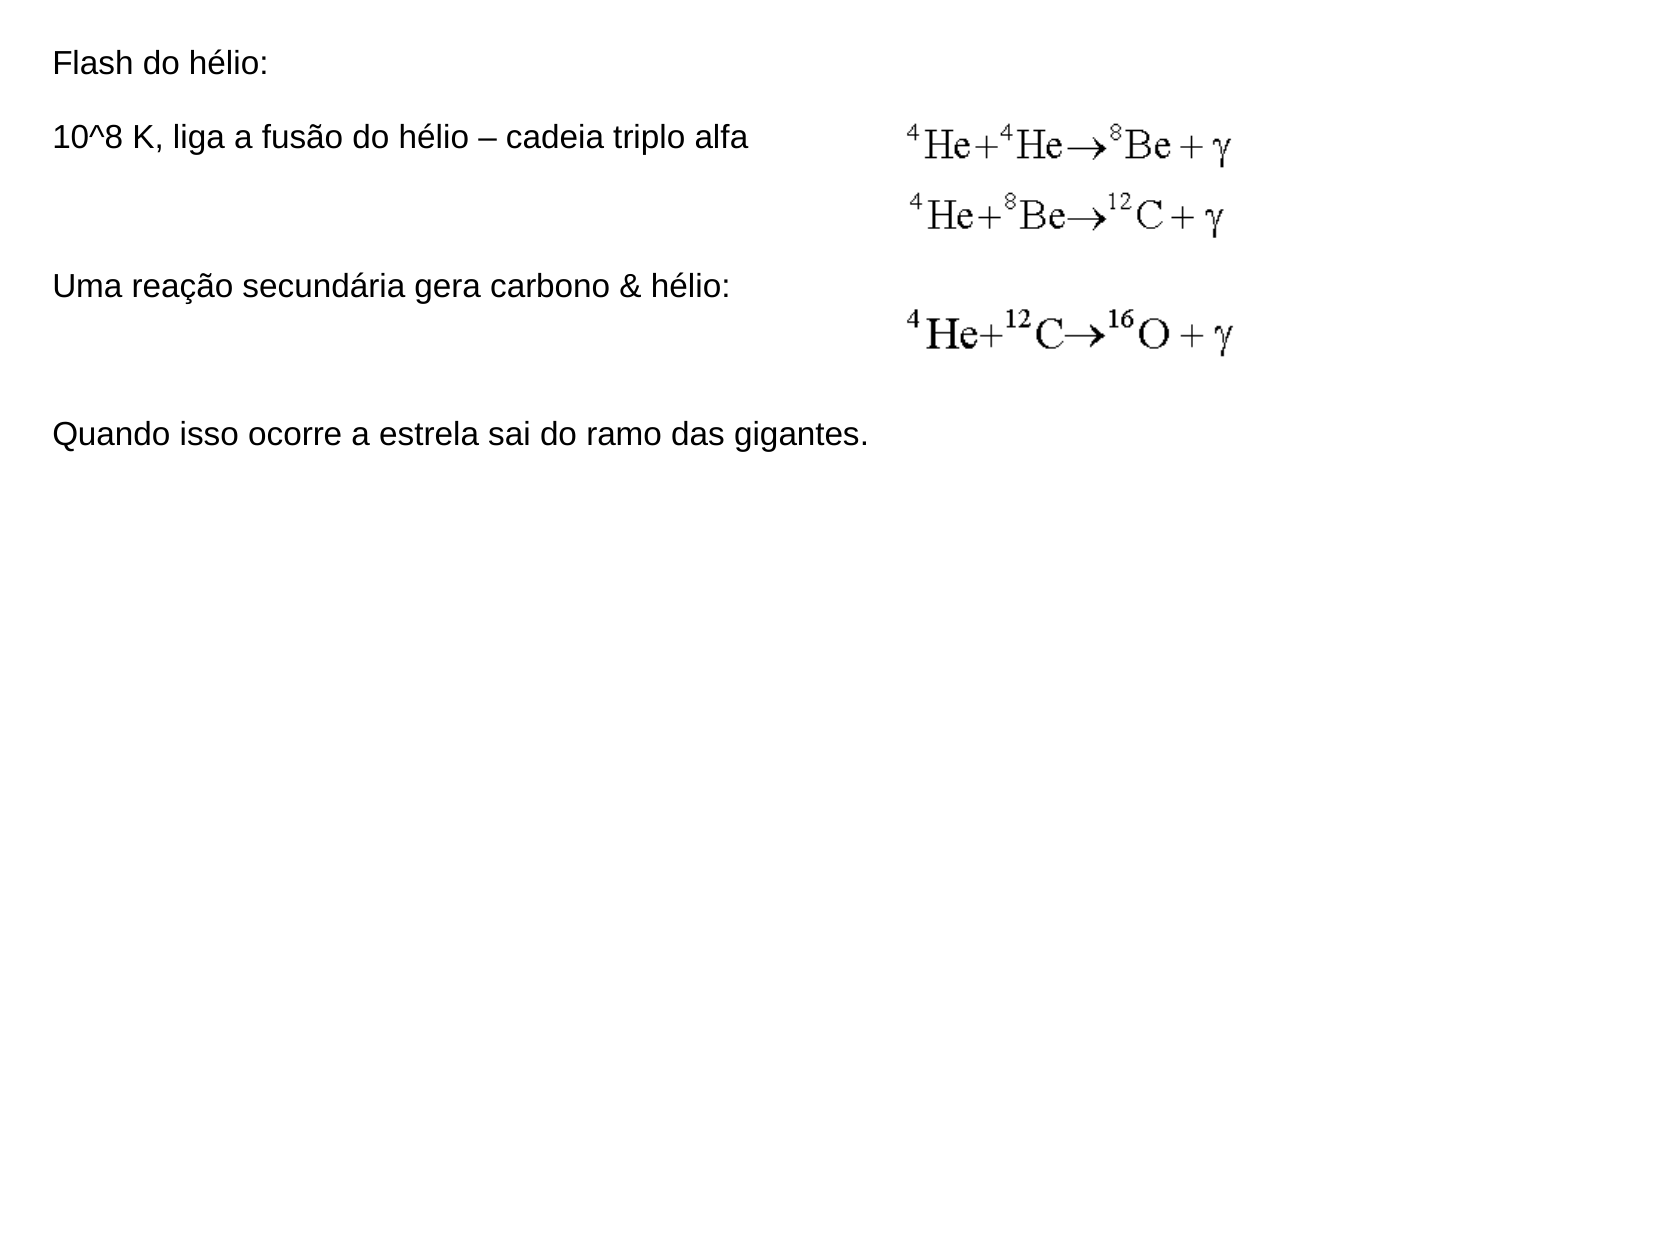

Flash do hélio:
10^8 K, liga a fusão do hélio – cadeia triplo alfa
Uma reação secundária gera carbono & hélio:
Quando isso ocorre a estrela sai do ramo das gigantes.